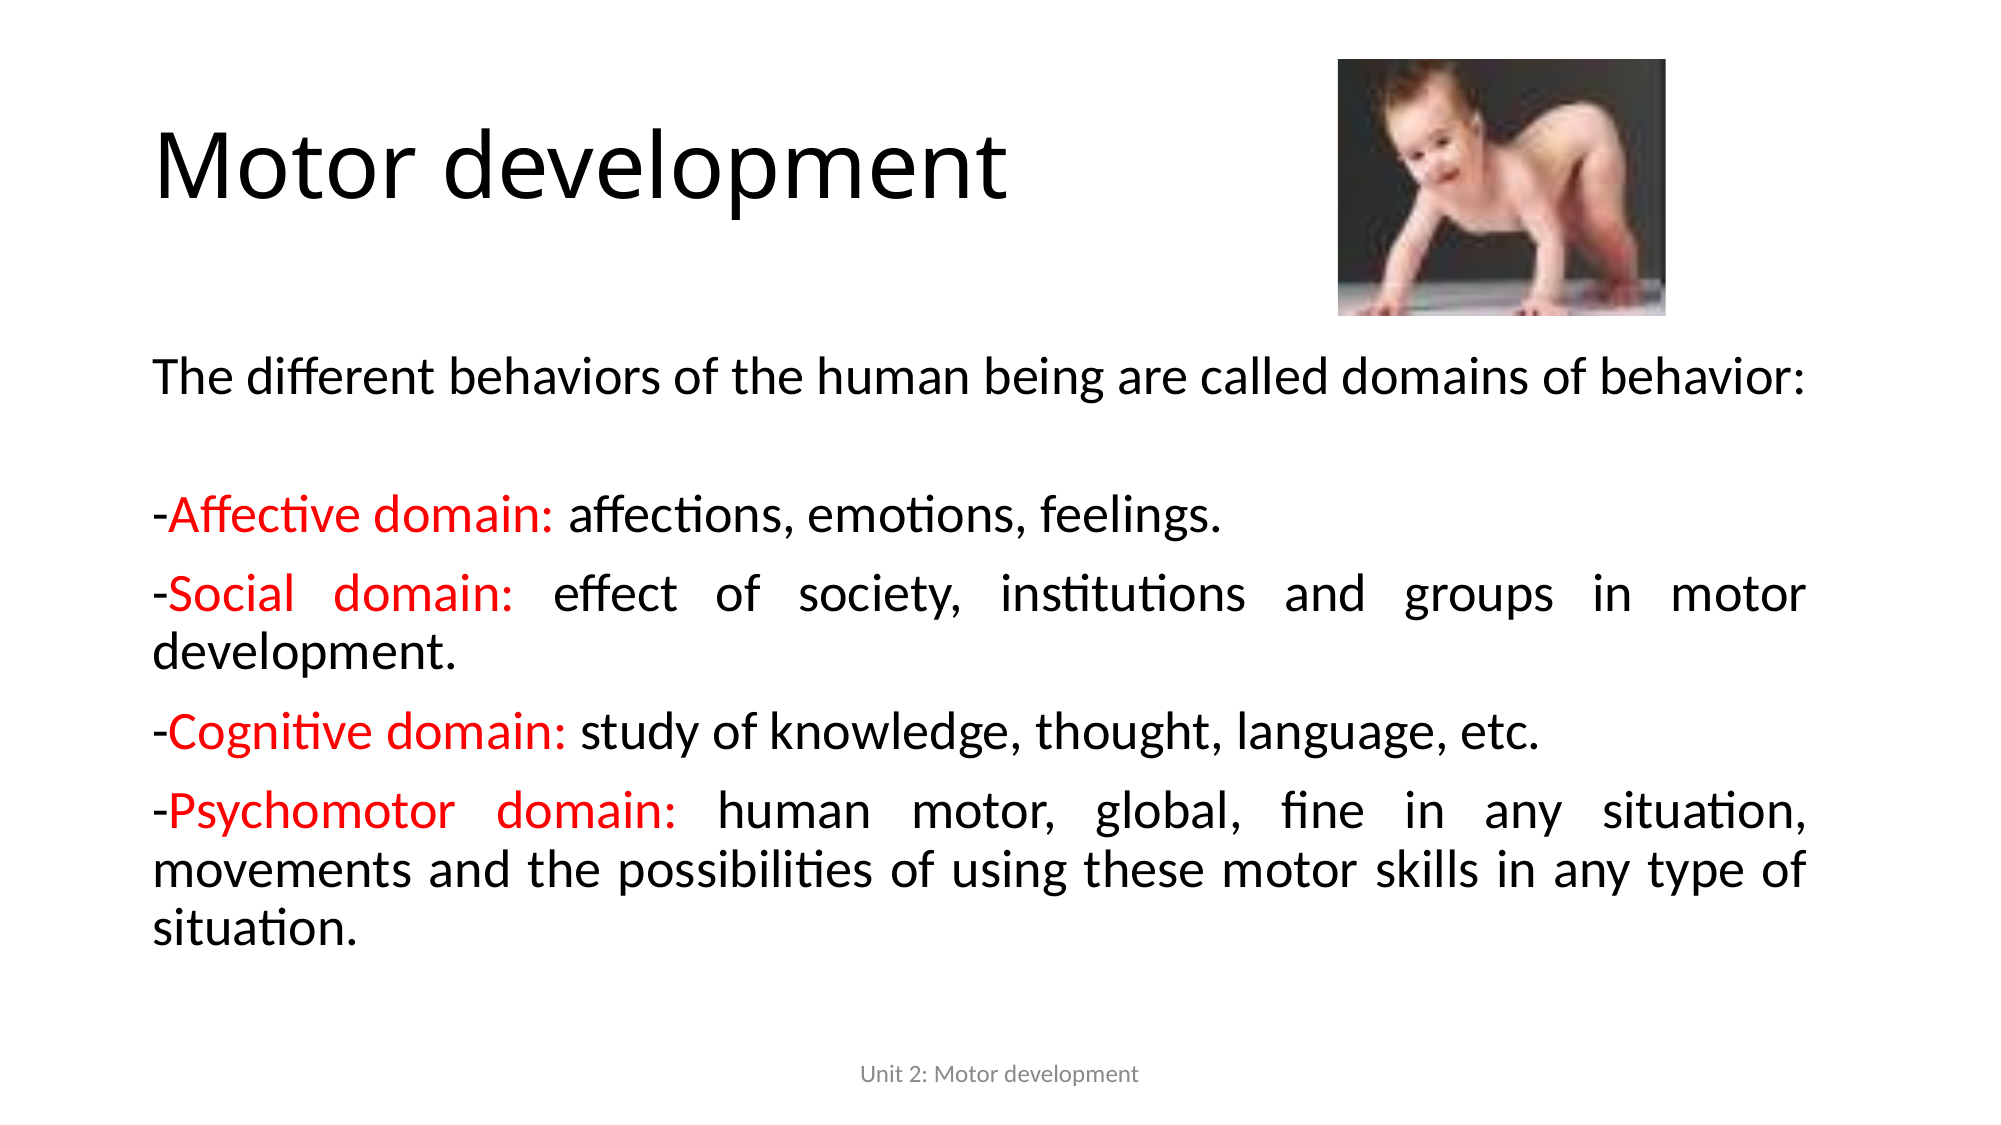

Motor development
The different behaviors of the human being are called domains of behavior:
-Affective domain: affections, emotions, feelings.
-Social domain: effect of society, institutions and groups in motor development.
-Cognitive domain: study of knowledge, thought, language, etc.
-Psychomotor domain: human motor, global, fine in any situation, movements and the possibilities of using these motor skills in any type of situation.
Unit 2: Motor development